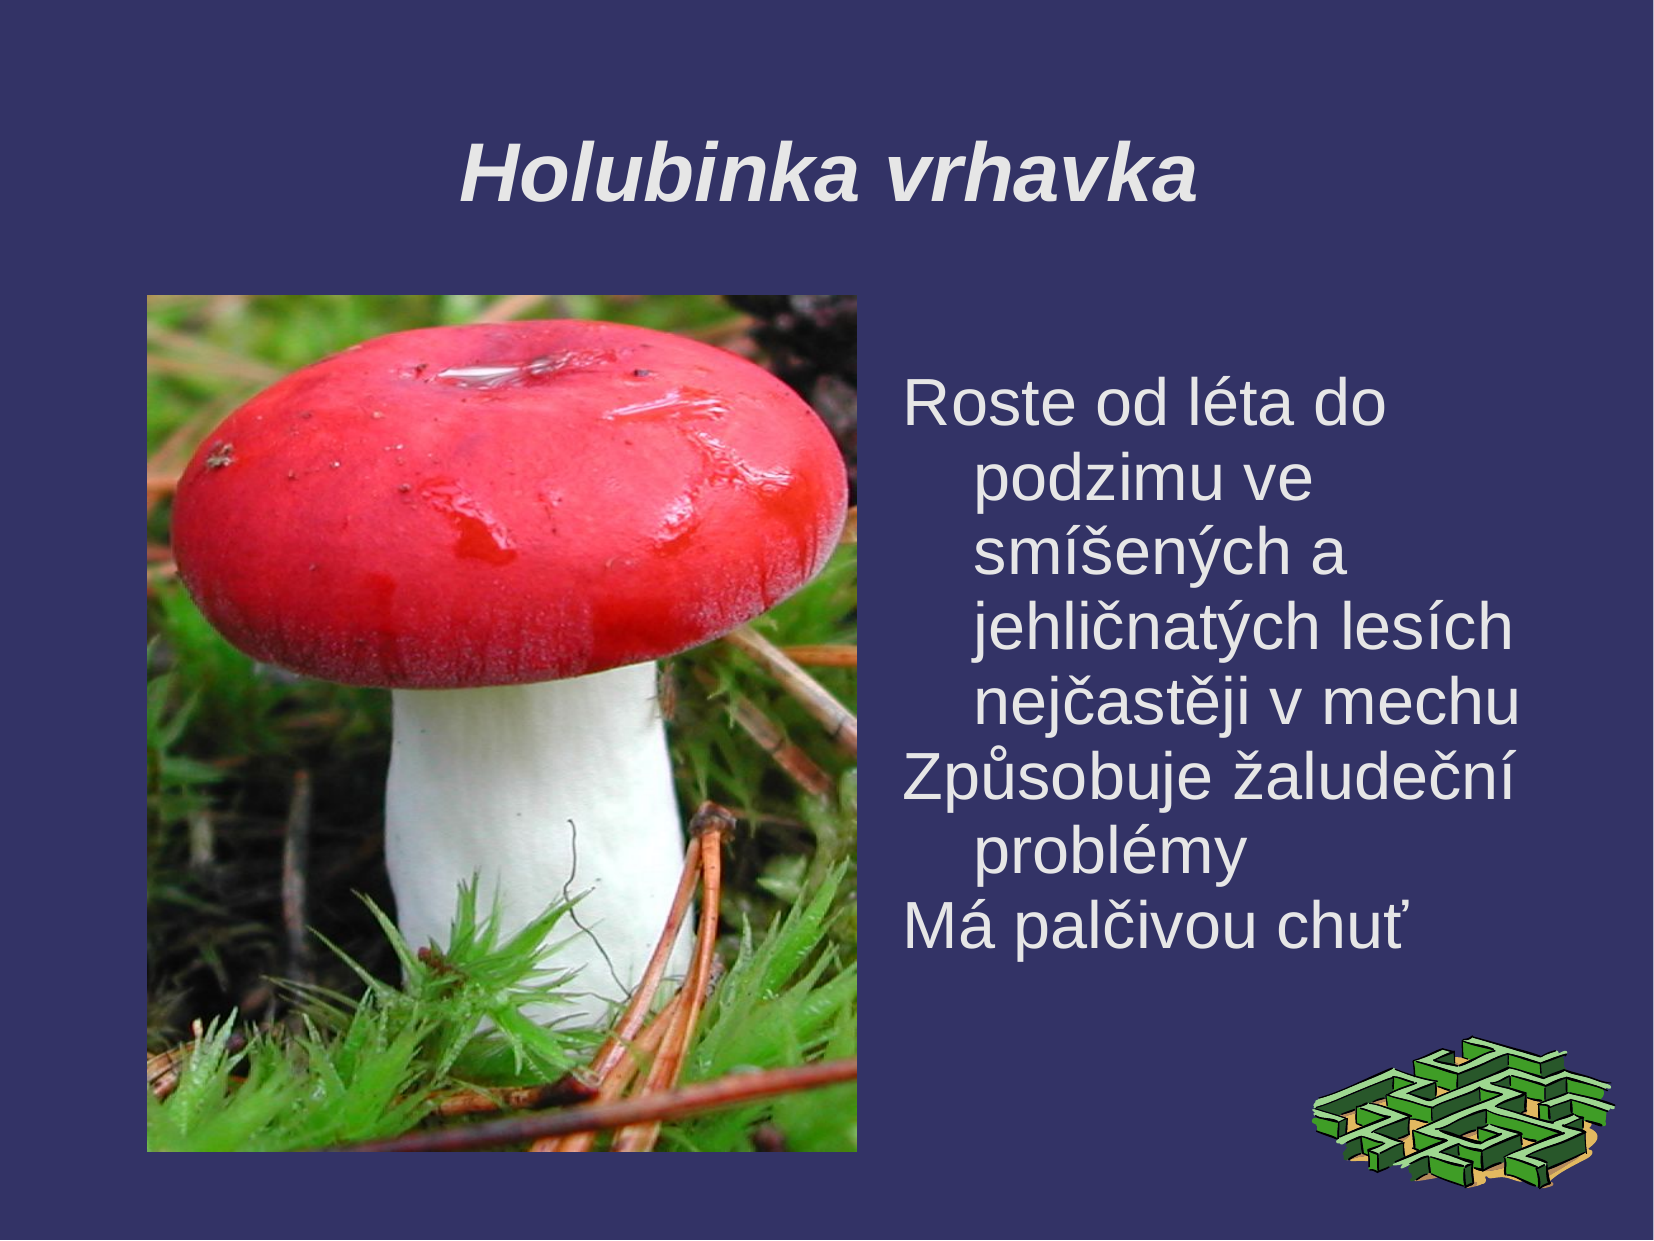

# Holubinka vrhavka
Roste od léta do podzimu ve smíšených a jehličnatých lesích nejčastěji v mechu
Způsobuje žaludeční problémy
Má palčivou chuť